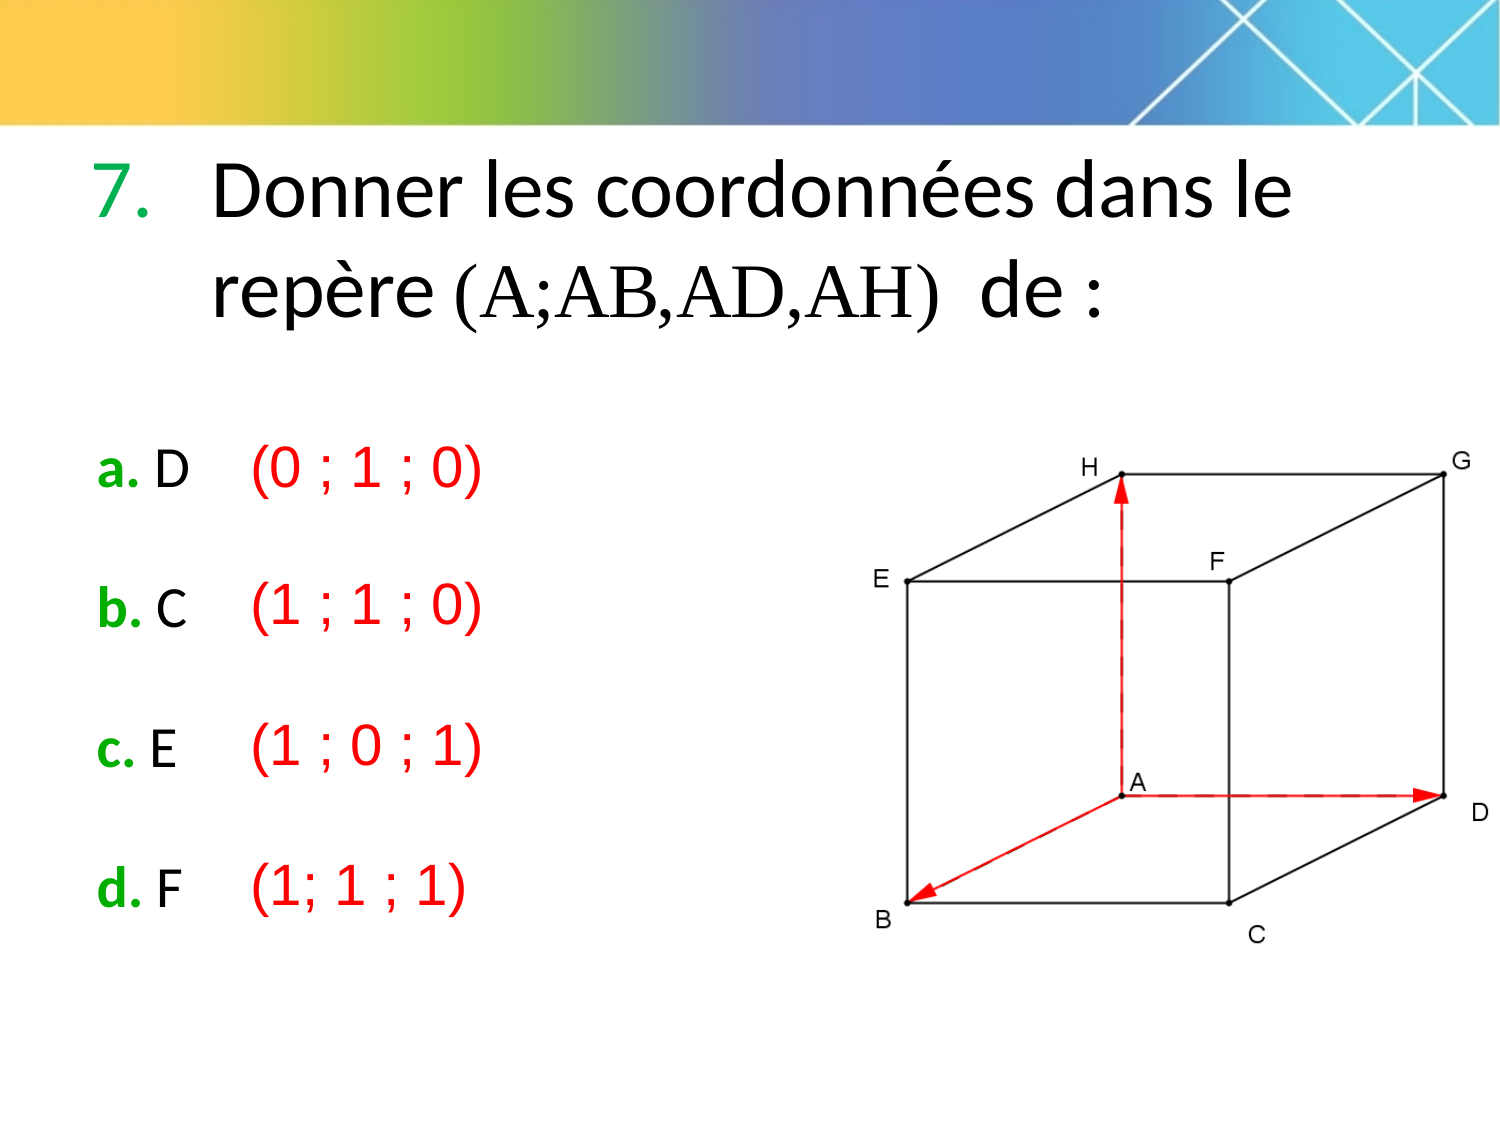

# Donner les coordonnées dans le repère de :
a. D
b. C
c. E
d. F
(0 ; 1 ; 0)
(1 ; 1 ; 0)
(1 ; 0 ; 1)
(1; 1 ; 1)